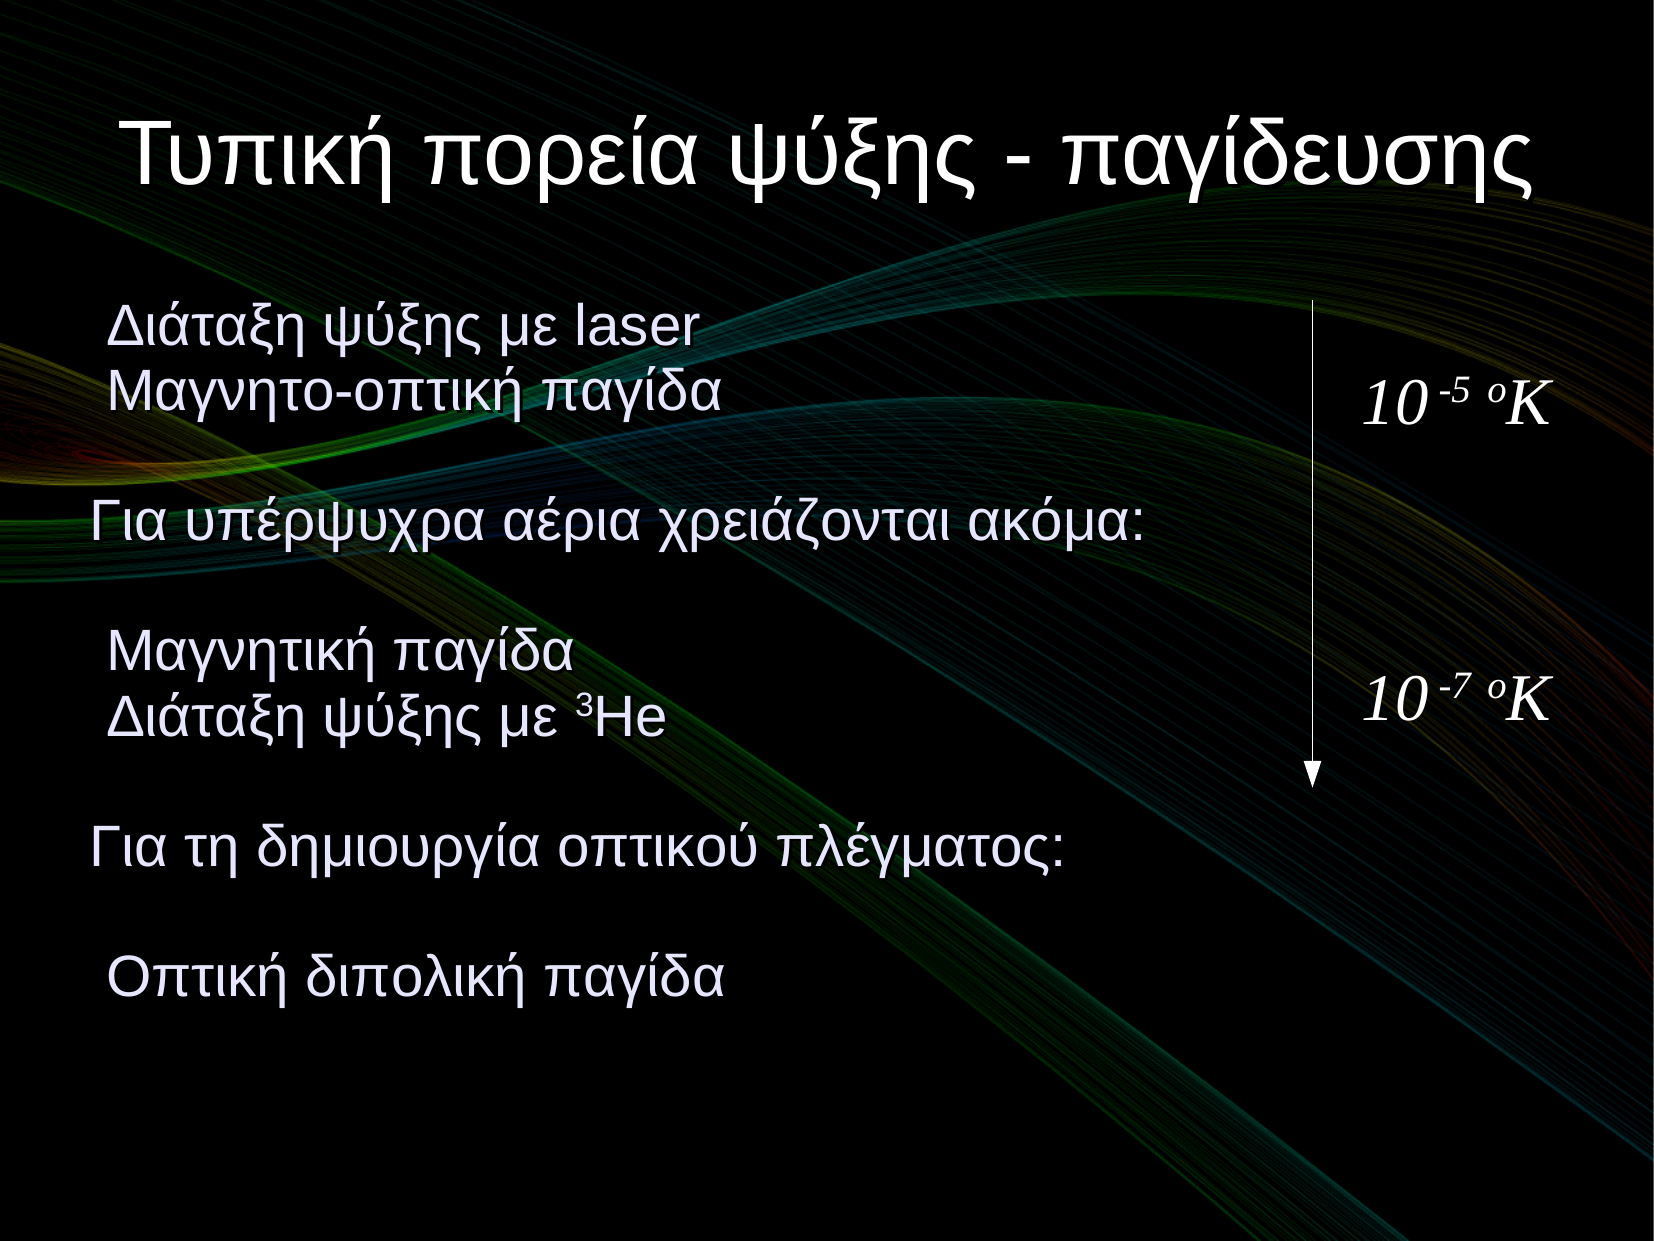

# Τυπική πορεία ψύξης - παγίδευσης
 Διάταξη ψύξης με laser
 Μαγνητο-οπτική παγίδα
Για υπέρψυχρα αέρια χρειάζονται ακόμα:
 Μαγνητική παγίδα
 Διάταξη ψύξης με 3He
Για τη δημιουργία οπτικού πλέγματος:
 Οπτική διπολική παγίδα
10 -5 οΚ
10 -7 οΚ